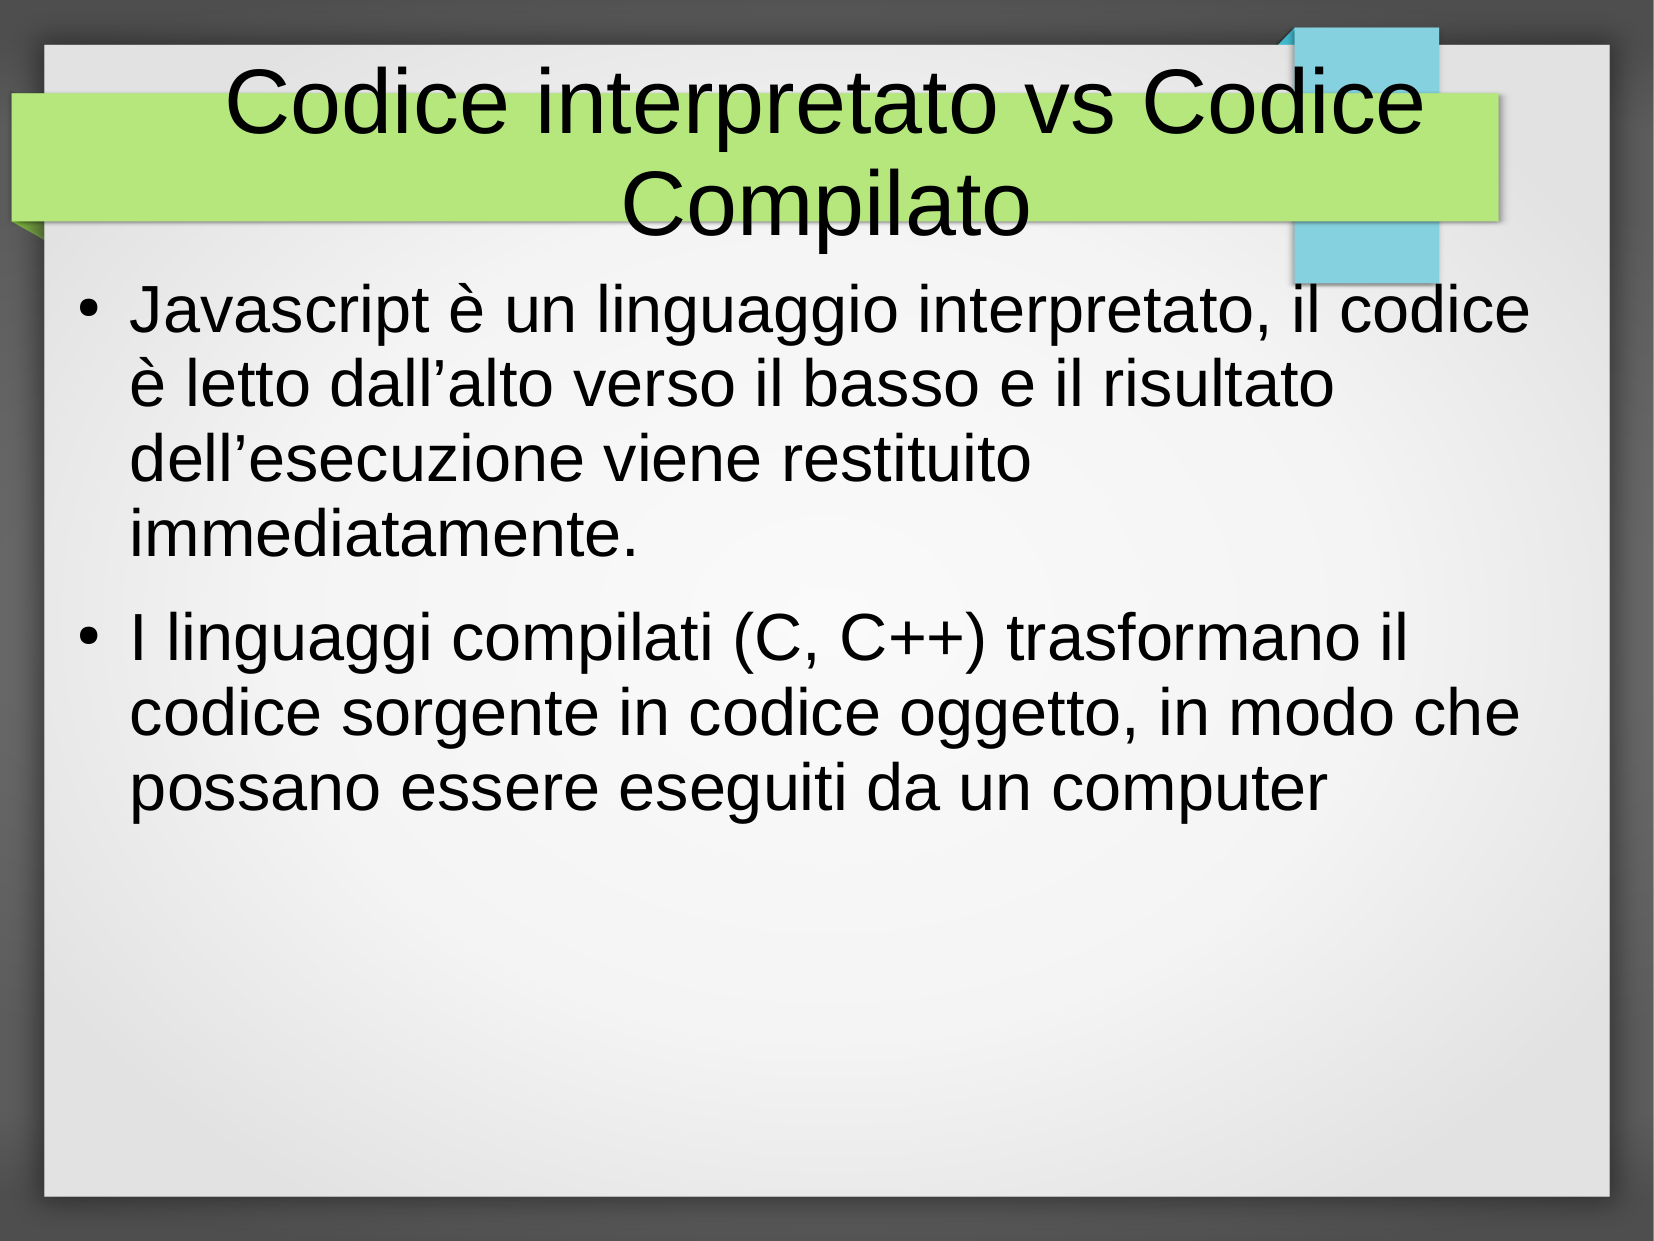

# Codice interpretato vs Codice Compilato
Javascript è un linguaggio interpretato, il codice è letto dall’alto verso il basso e il risultato dell’esecuzione viene restituito immediatamente.
I linguaggi compilati (C, C++) trasformano il codice sorgente in codice oggetto, in modo che possano essere eseguiti da un computer